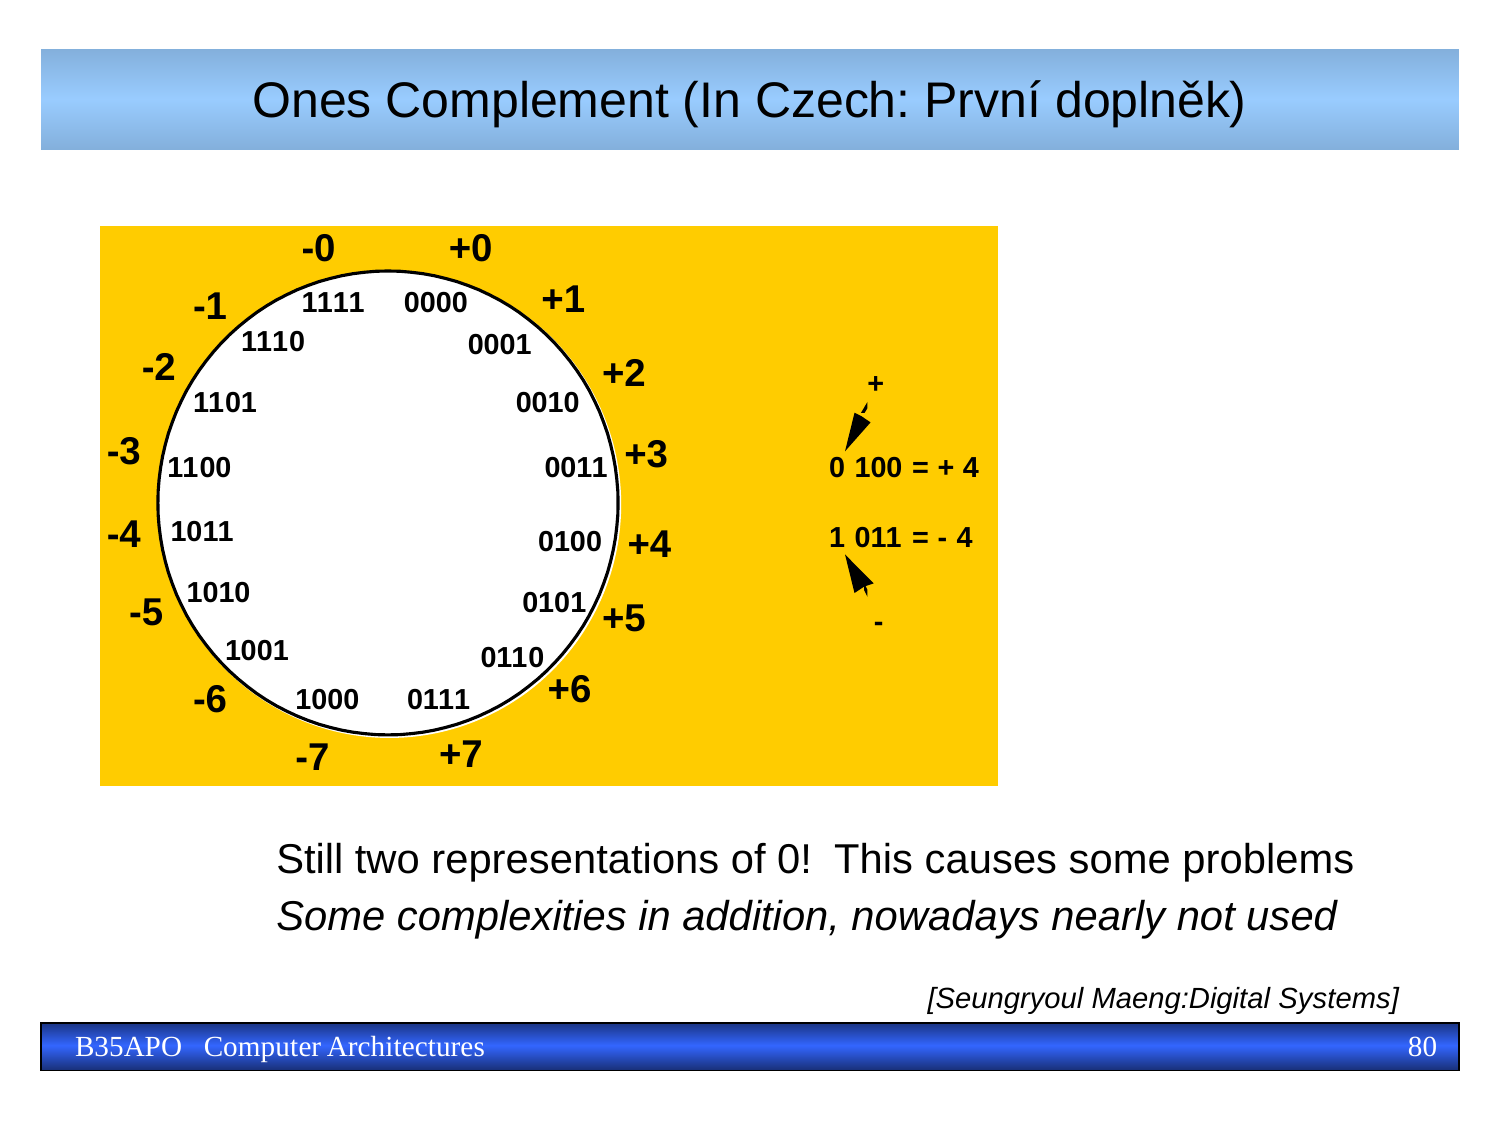

# Ones Complement (In Czech: První doplněk)
Still two representations of 0! This causes some problems
Some complexities in addition, nowadays nearly not used
[Seungryoul Maeng:Digital Systems]
B35APO Computer Architectures
80